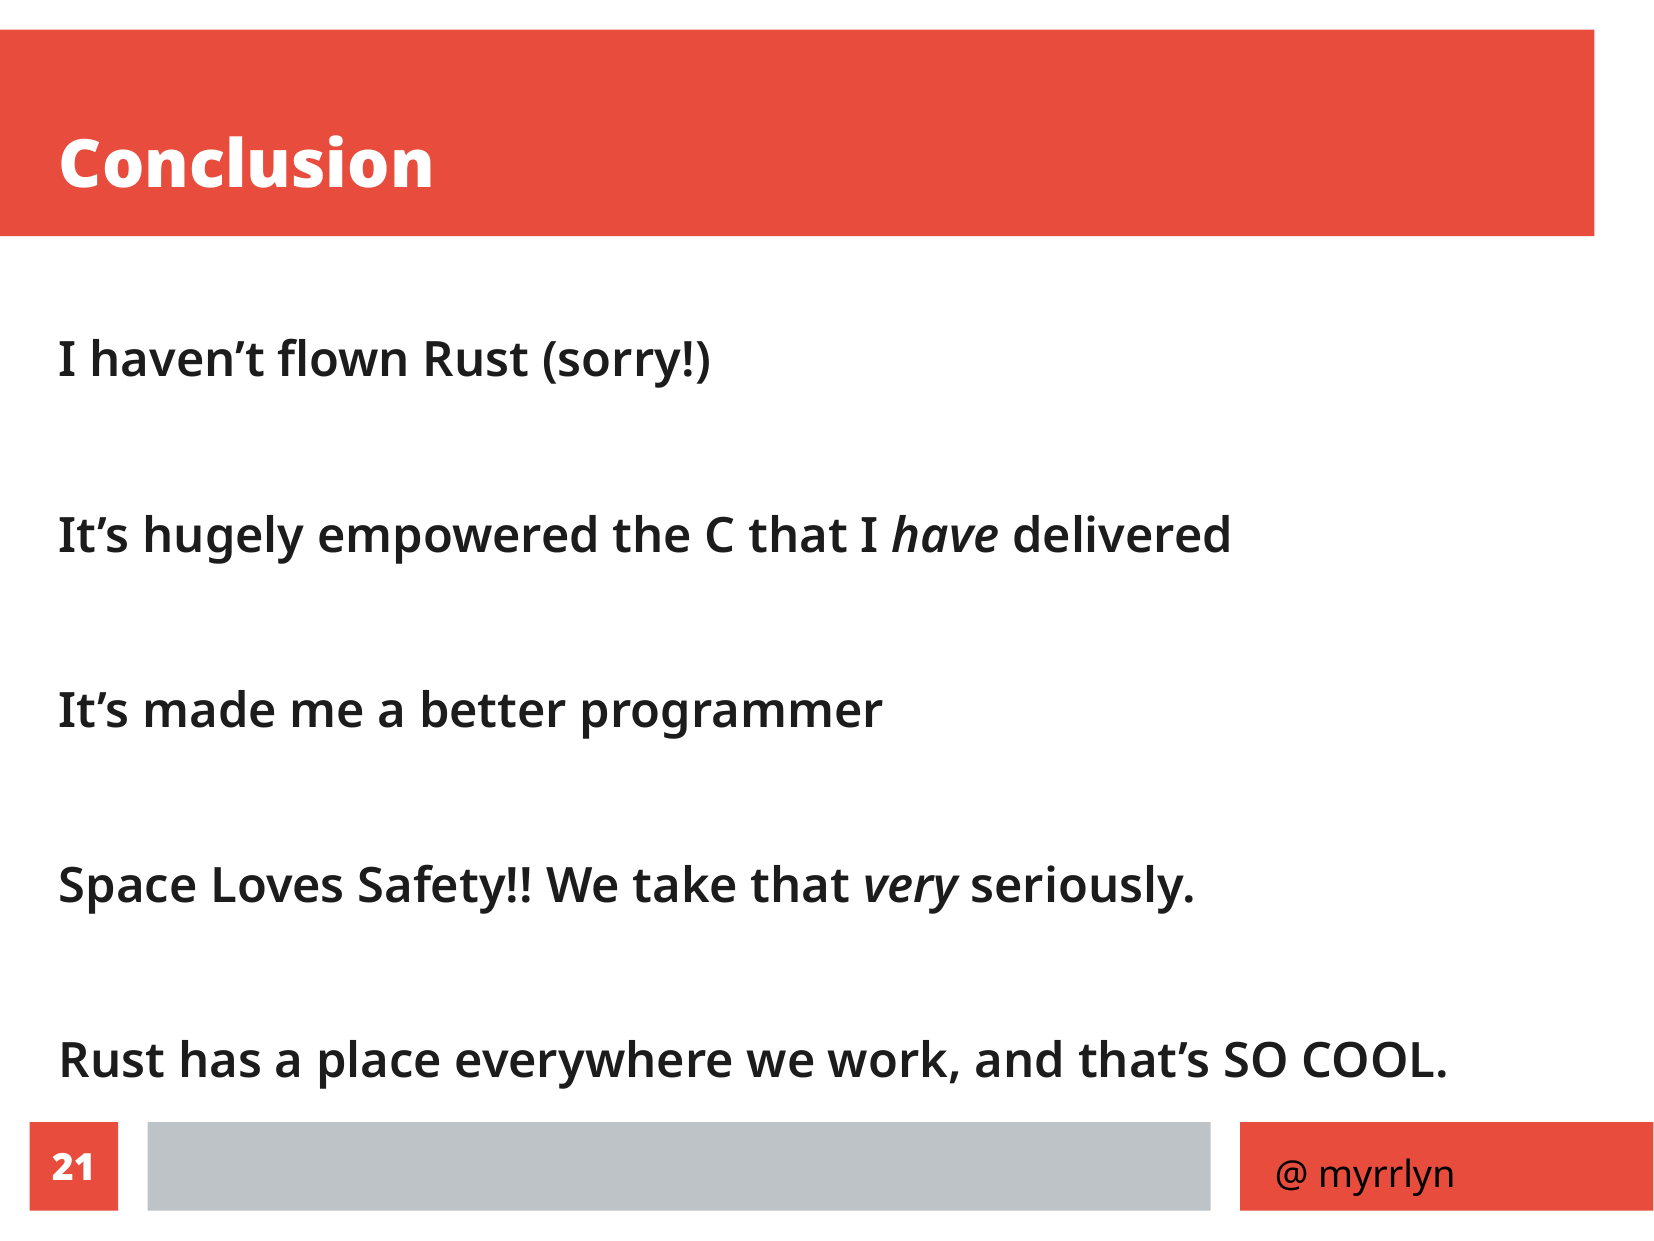

# Conclusion
I haven’t flown Rust (sorry!)
It’s hugely empowered the C that I have delivered
It’s made me a better programmer
Space Loves Safety!! We take that very seriously.
Rust has a place everywhere we work, and that’s SO COOL.
21
@ myrrlyn